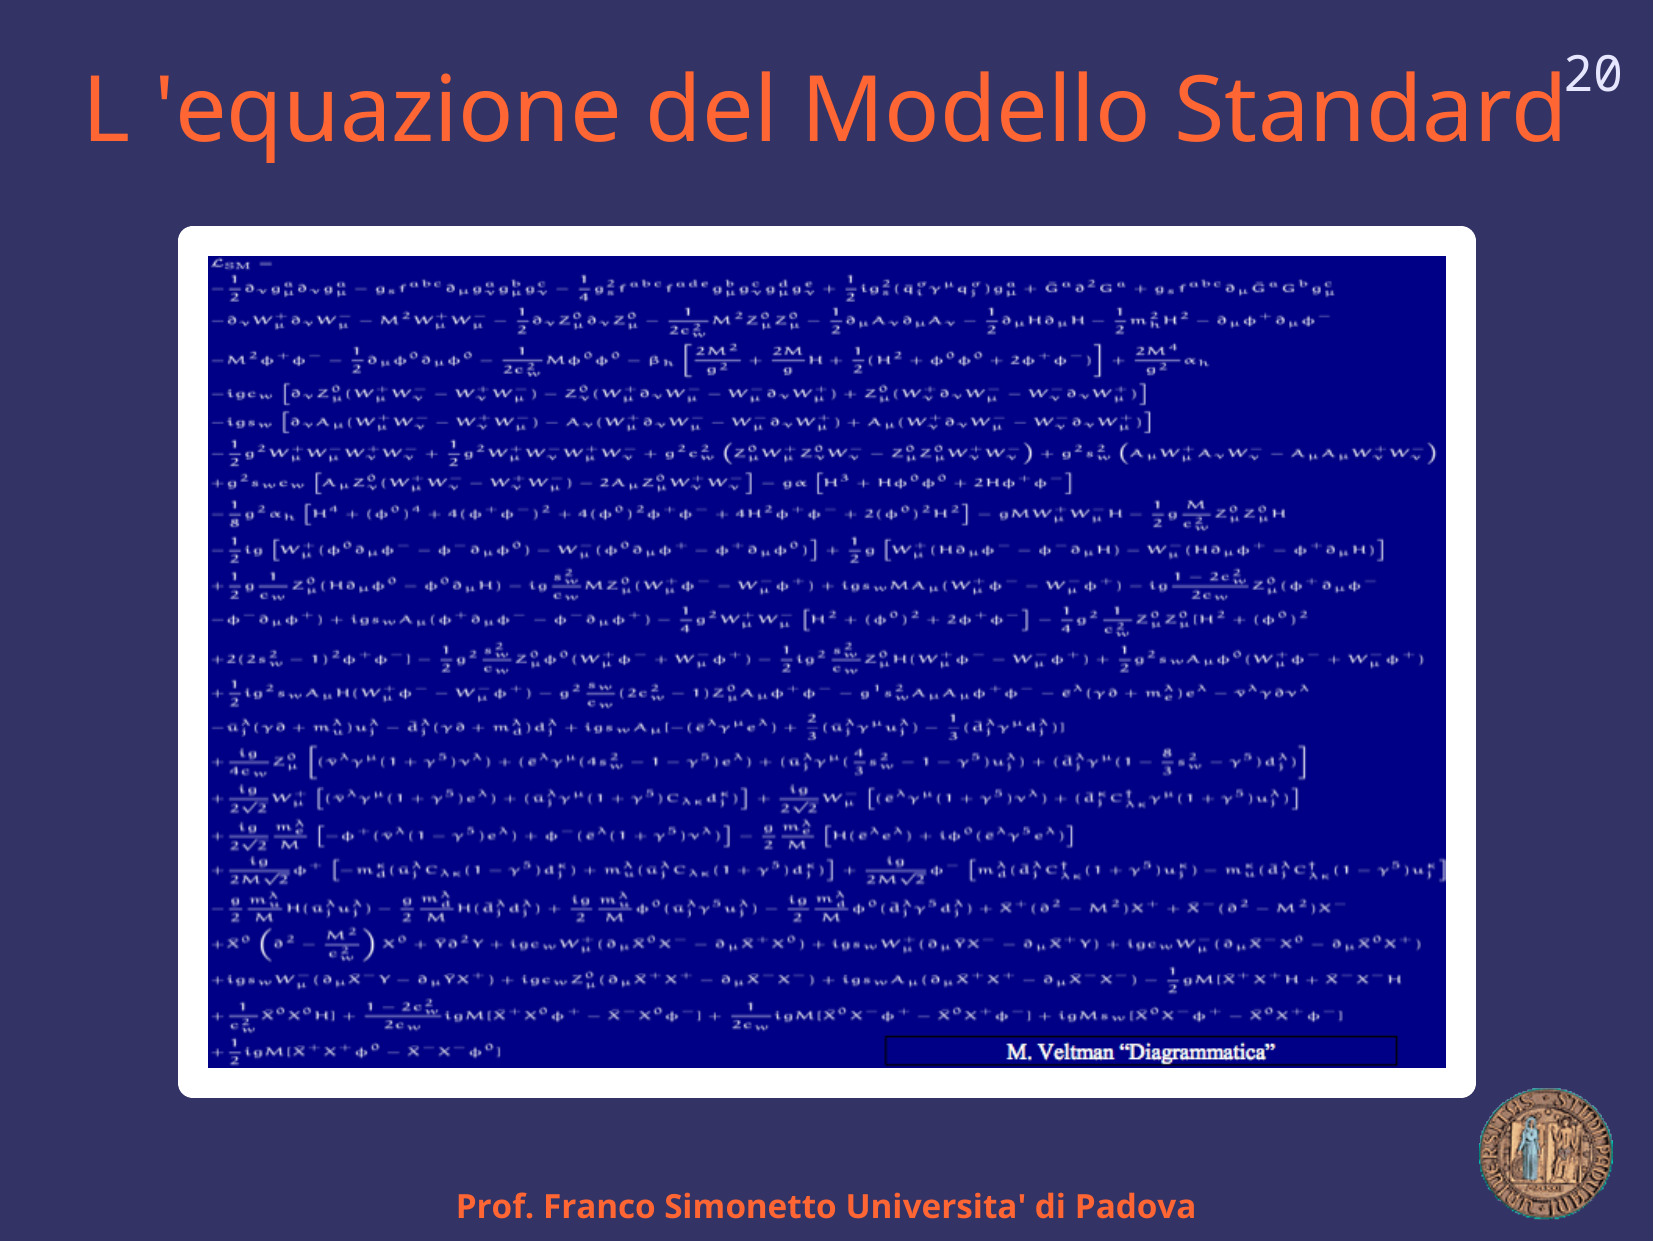

20
# L 'equazione del Modello Standard